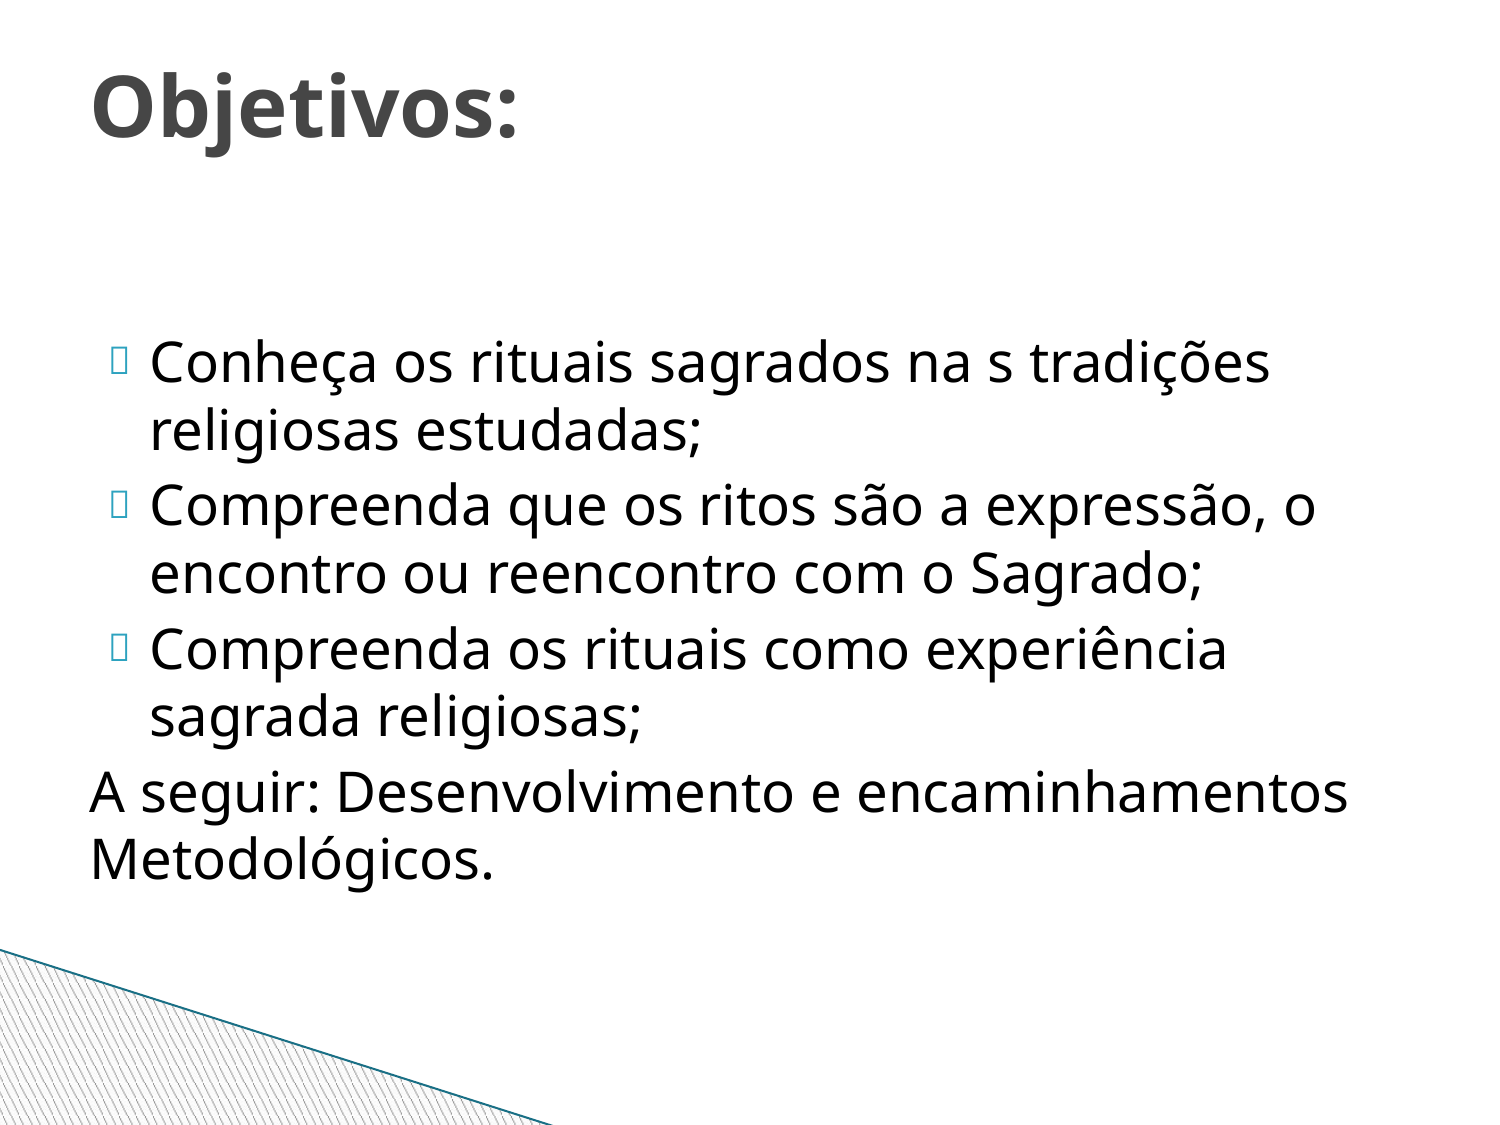

Objetivos:
# Conheça os rituais sagrados na s tradições religiosas estudadas;
Compreenda que os ritos são a expressão, o encontro ou reencontro com o Sagrado;
Compreenda os rituais como experiência sagrada religiosas;
A seguir: Desenvolvimento e encaminhamentos Metodológicos.